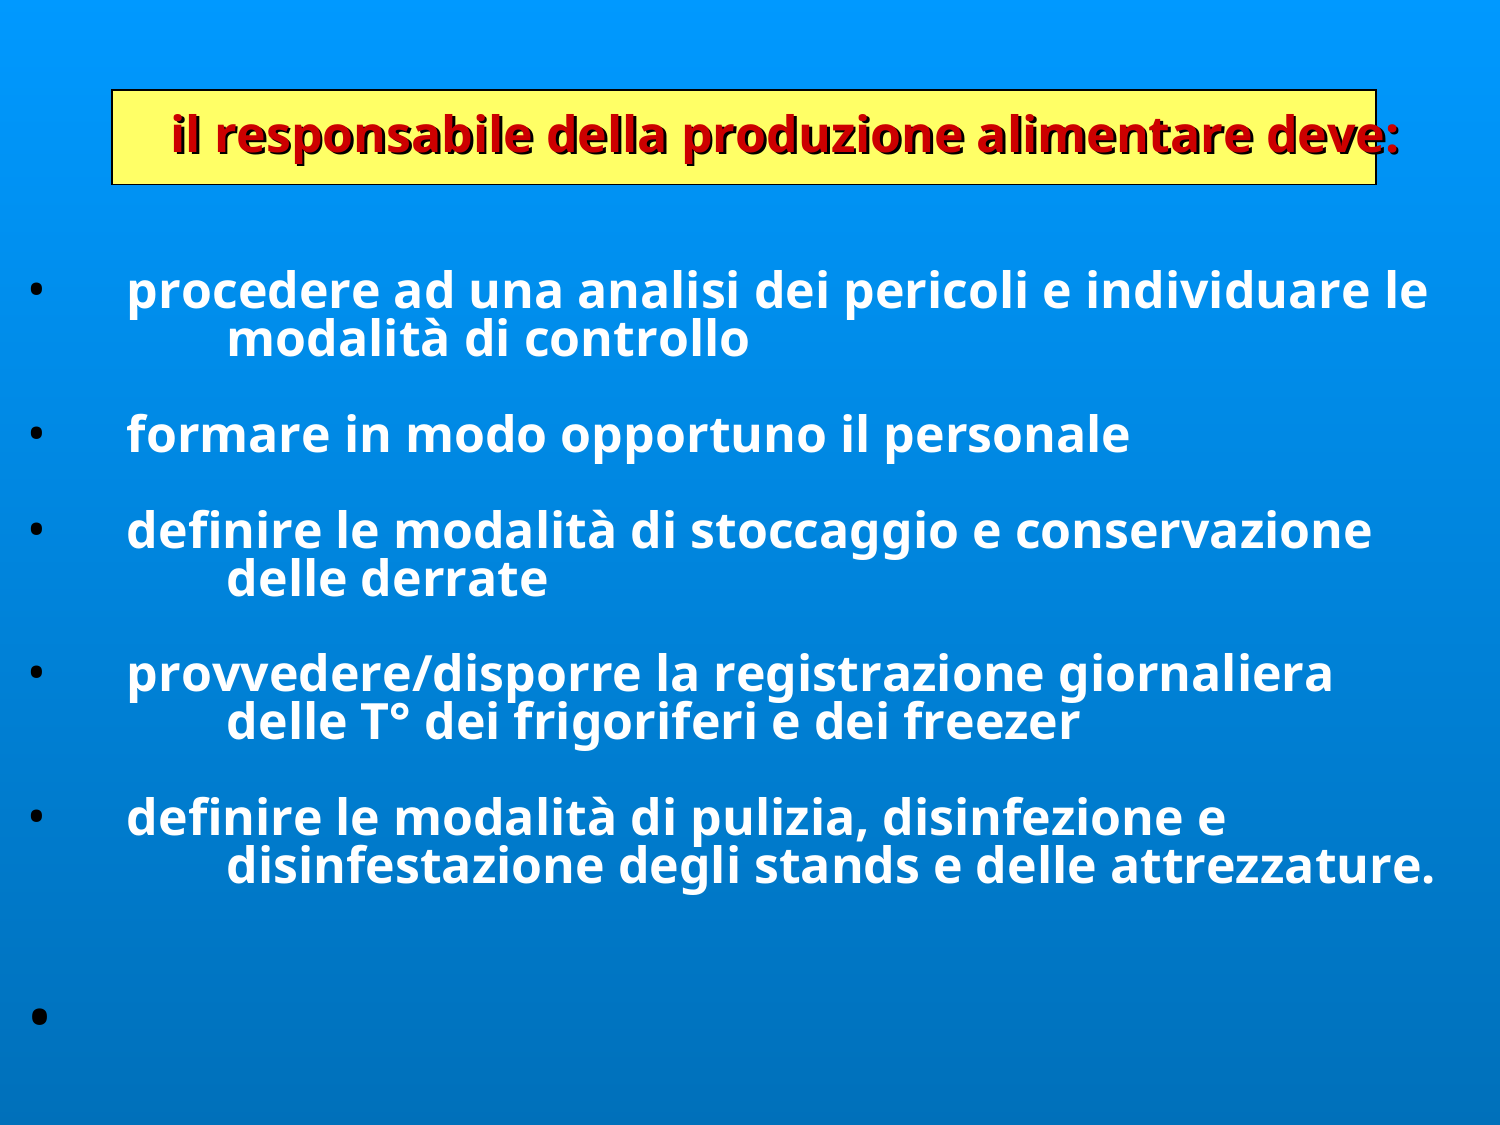

# il responsabile della produzione alimentare deve:
procedere ad una analisi dei pericoli e individuare le modalità di controllo
formare in modo opportuno il personale
definire le modalità di stoccaggio e conservazione delle derrate
provvedere/disporre la registrazione giornaliera delle T° dei frigoriferi e dei freezer
definire le modalità di pulizia, disinfezione e disinfestazione degli stands e delle attrezzature.